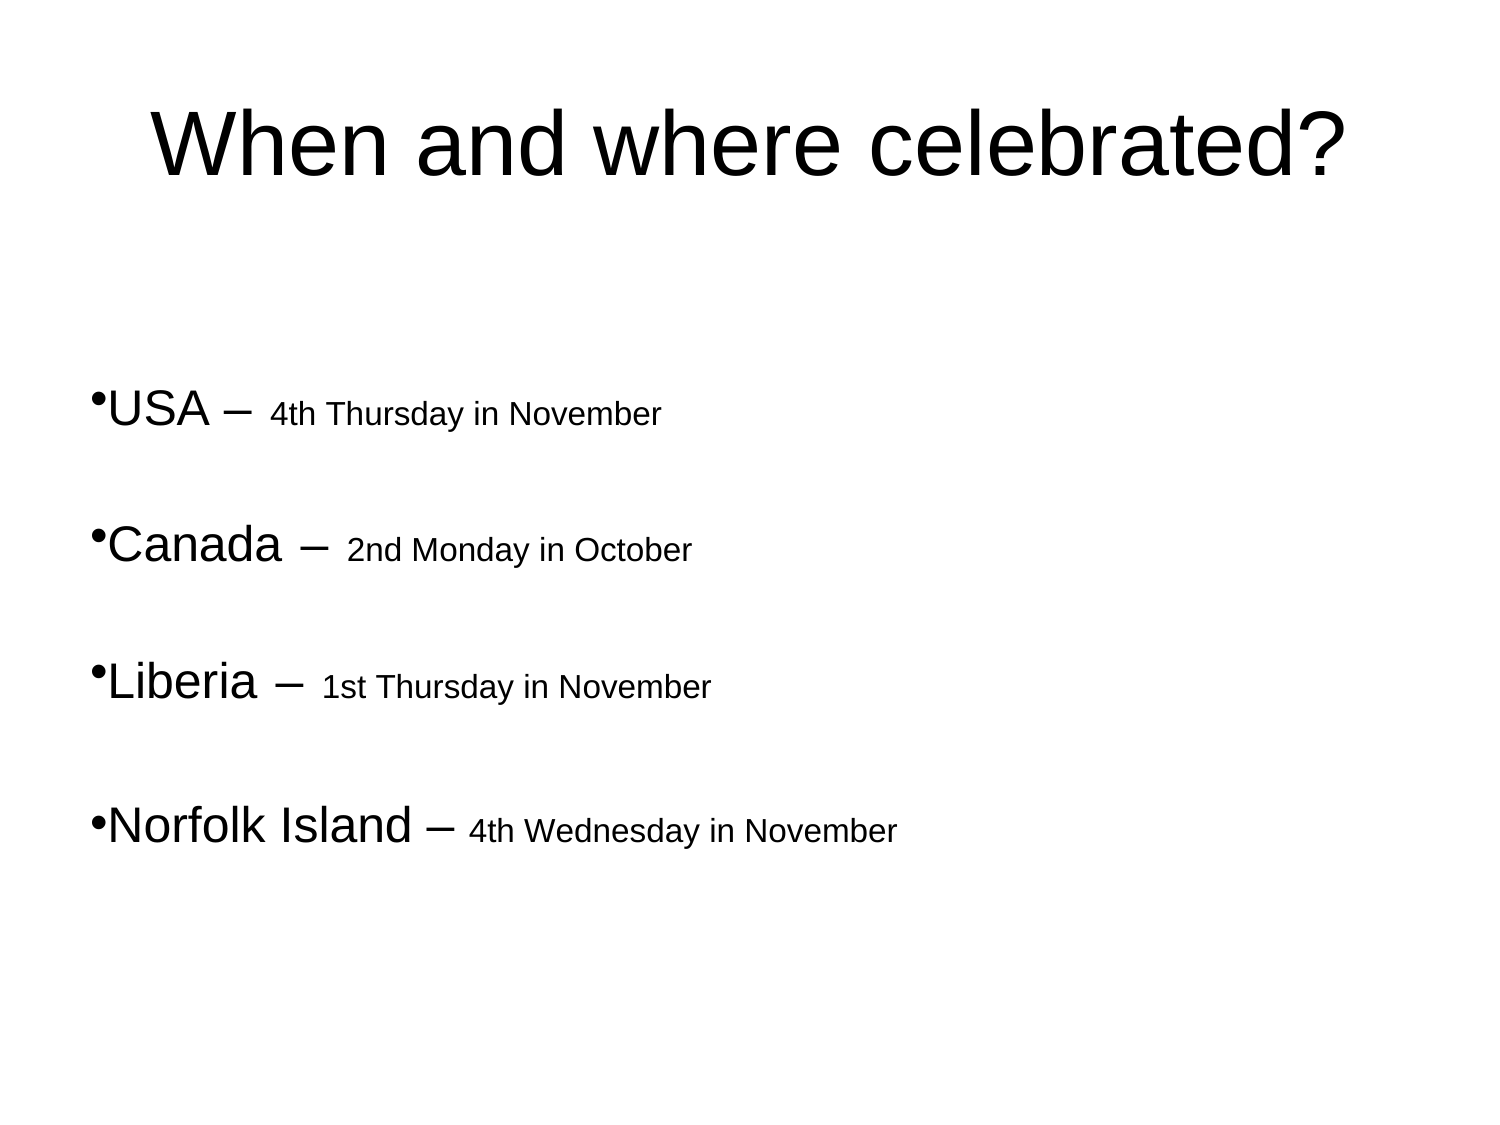

# When and where celebrated?
USA – 4th Thursday in November
Canada – 2nd Monday in October
Liberia – 1st Thursday in November
Norfolk Island – 4th Wednesday in November